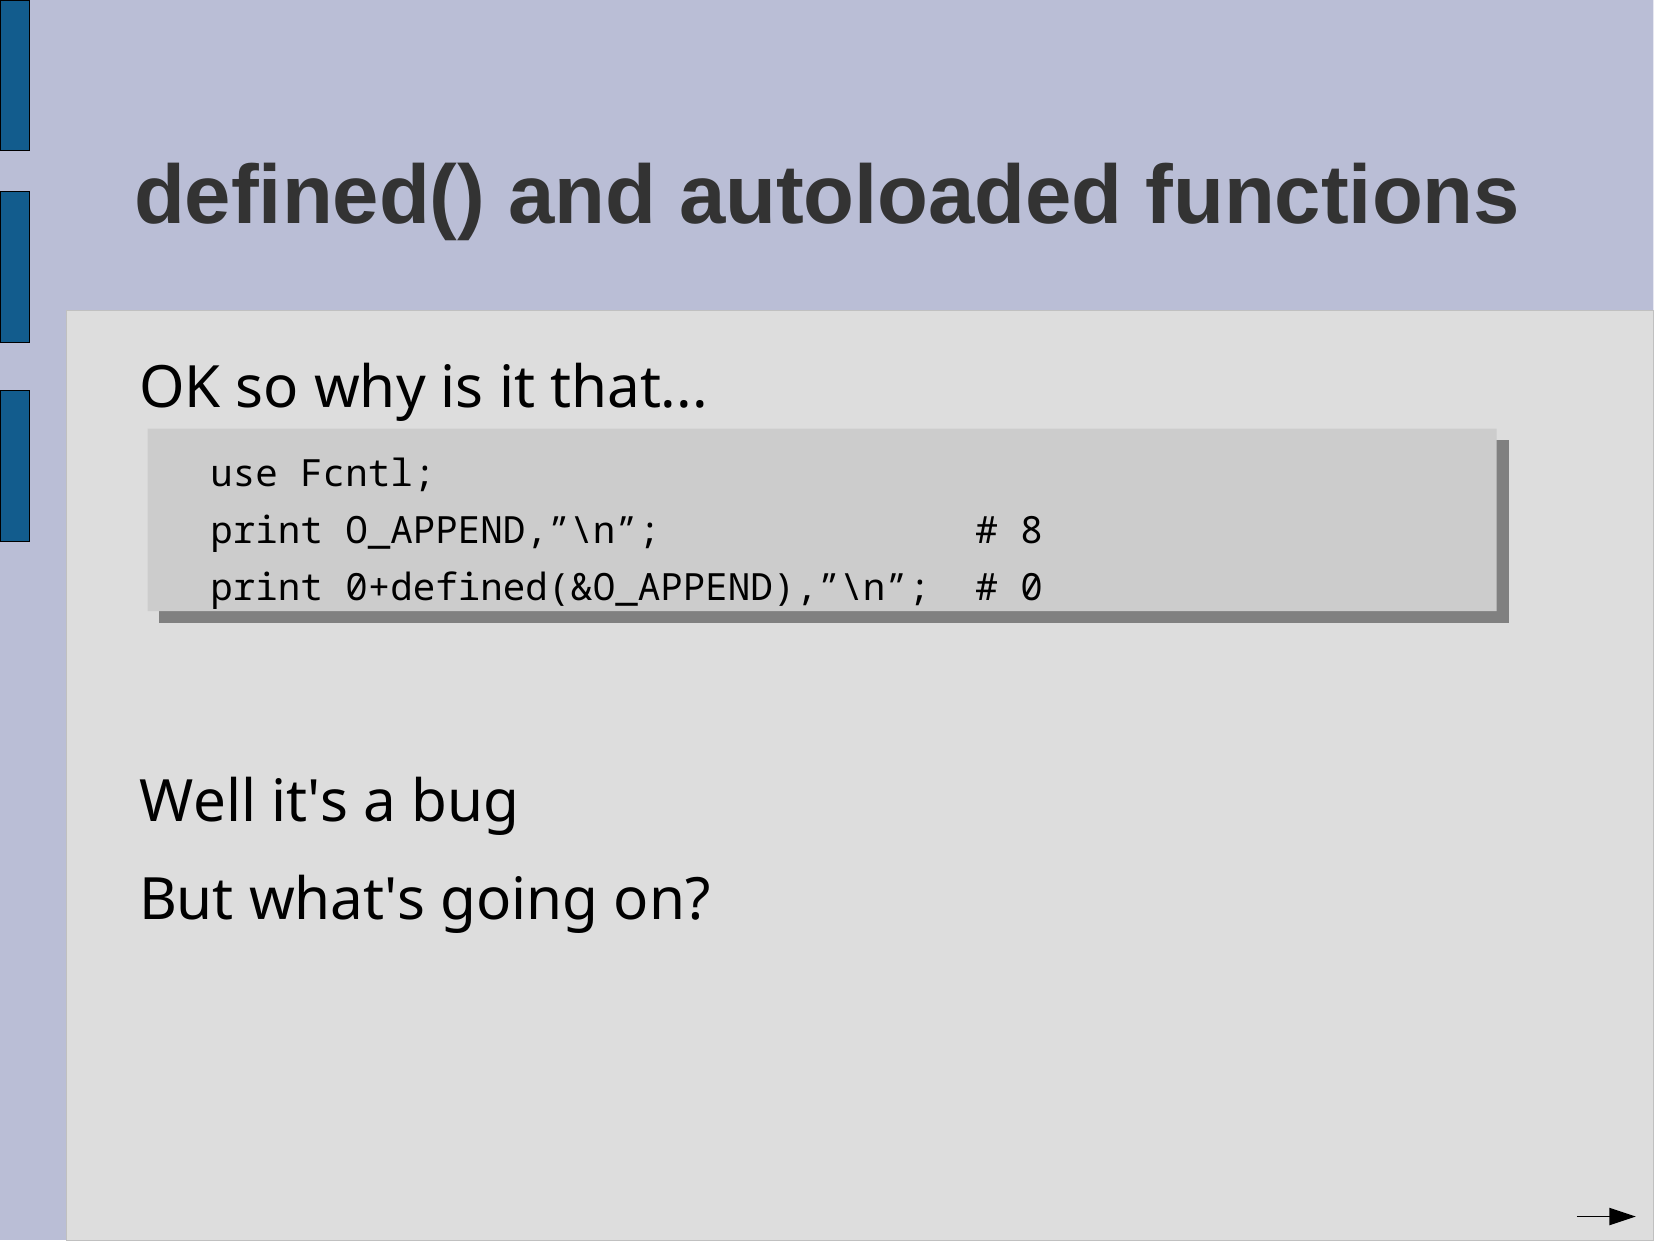

# defined() and autoloaded functions
OK so why is it that...
Well it's a bug
But what's going on?
 use Fcntl;
 print O_APPEND,”\n”; # 8
 print 0+defined(&O_APPEND),”\n”; # 0